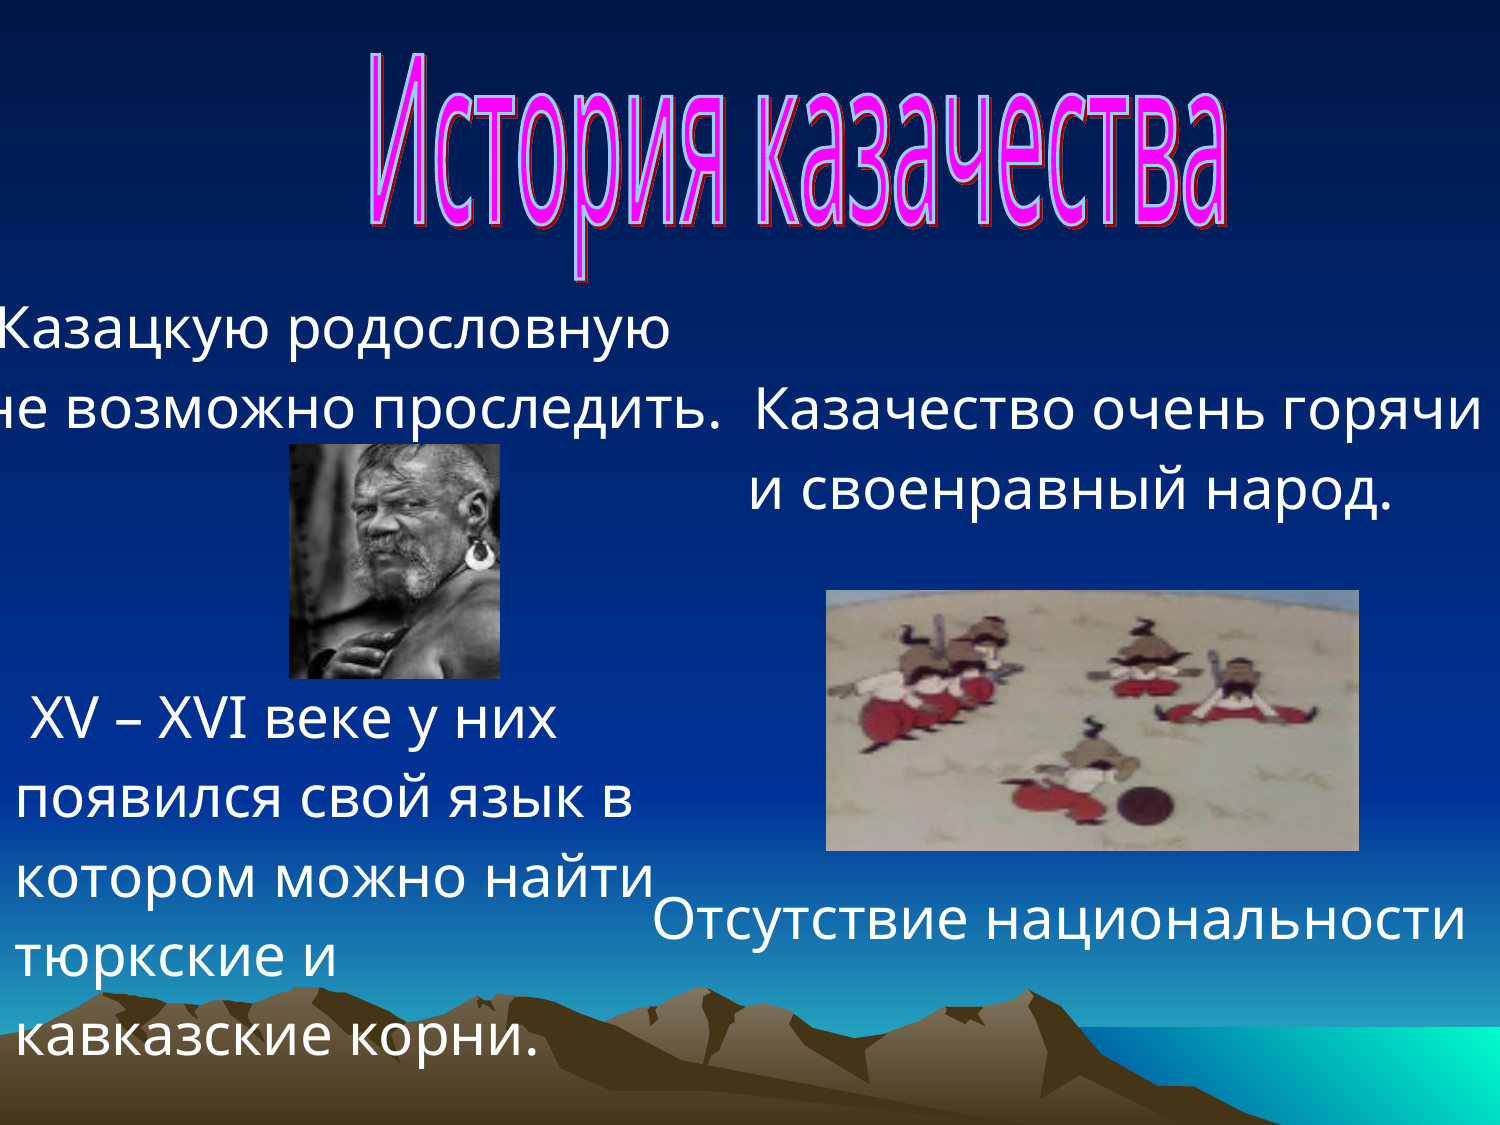

История казачества
 Казацкую родословную
не возможно проследить.
 Казачество очень горячи
 и своенравный народ.
 XV – XVI веке у них появился свой язык в котором можно найти тюркские и
кавказские корни.
Отсутствие национальности